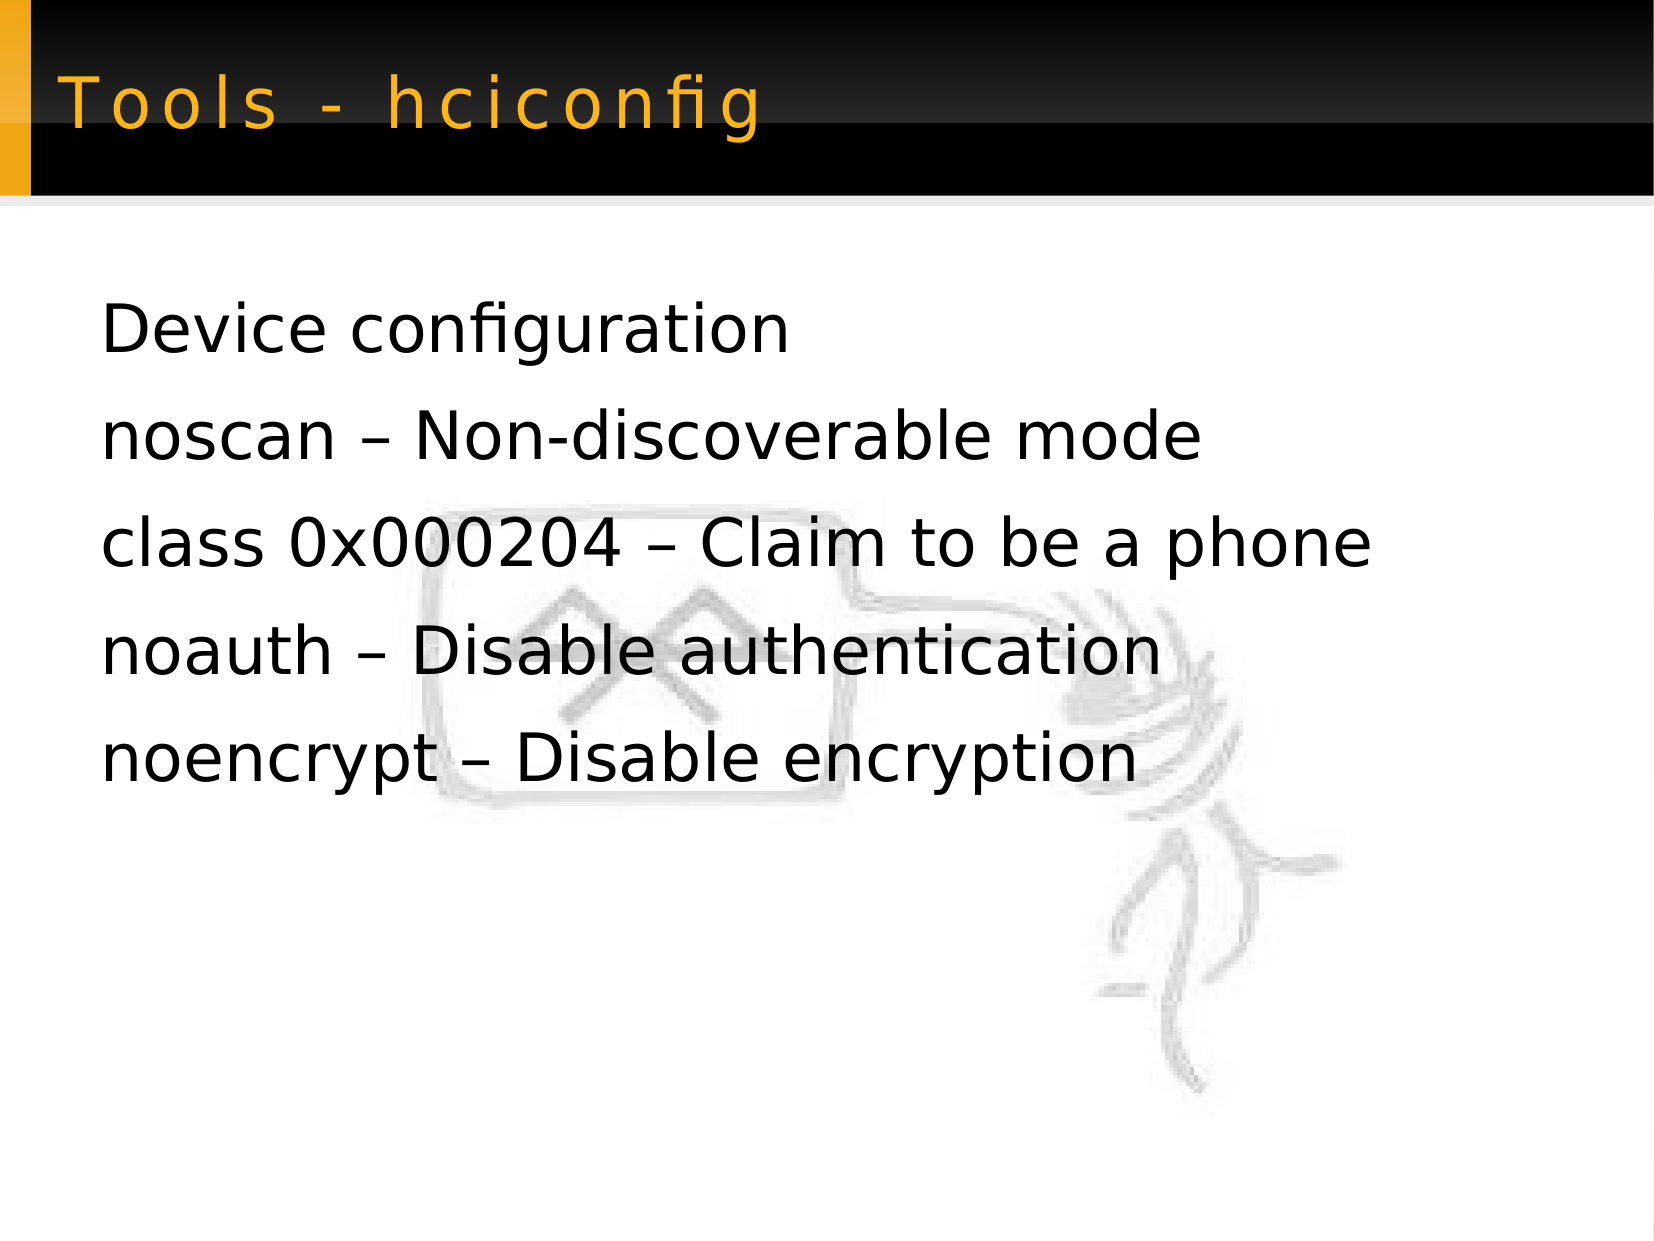

# Tools - hciconfig
Device configuration
noscan – Non-discoverable mode
class 0x000204 – Claim to be a phone
noauth – Disable authentication
noencrypt – Disable encryption